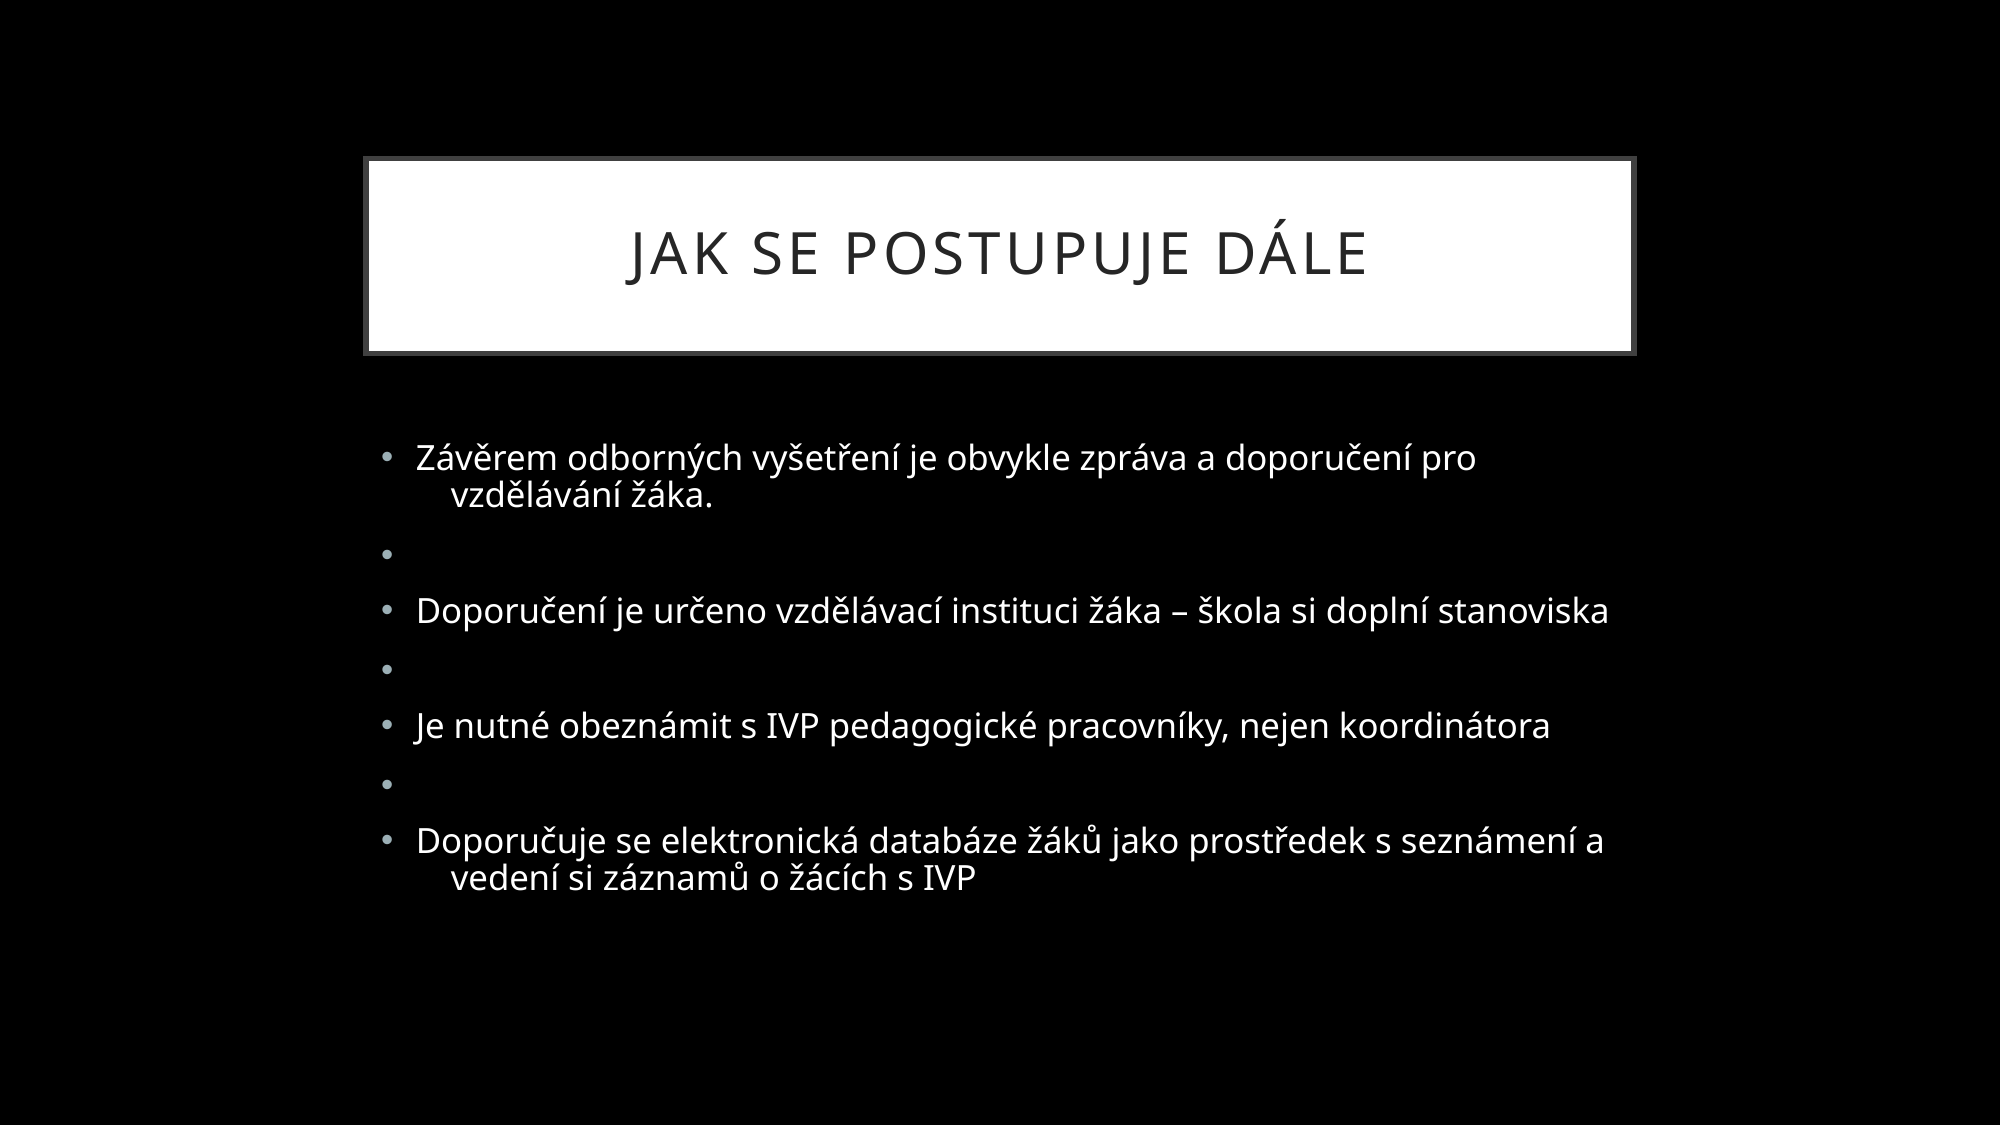

# Jak se postupuje dále
Závěrem odborných vyšetření je obvykle zpráva a doporučení pro vzdělávání žáka.
Doporučení je určeno vzdělávací instituci žáka – škola si doplní stanoviska
Je nutné obeznámit s IVP pedagogické pracovníky, nejen koordinátora
Doporučuje se elektronická databáze žáků jako prostředek s seznámení a vedení si záznamů o žácích s IVP